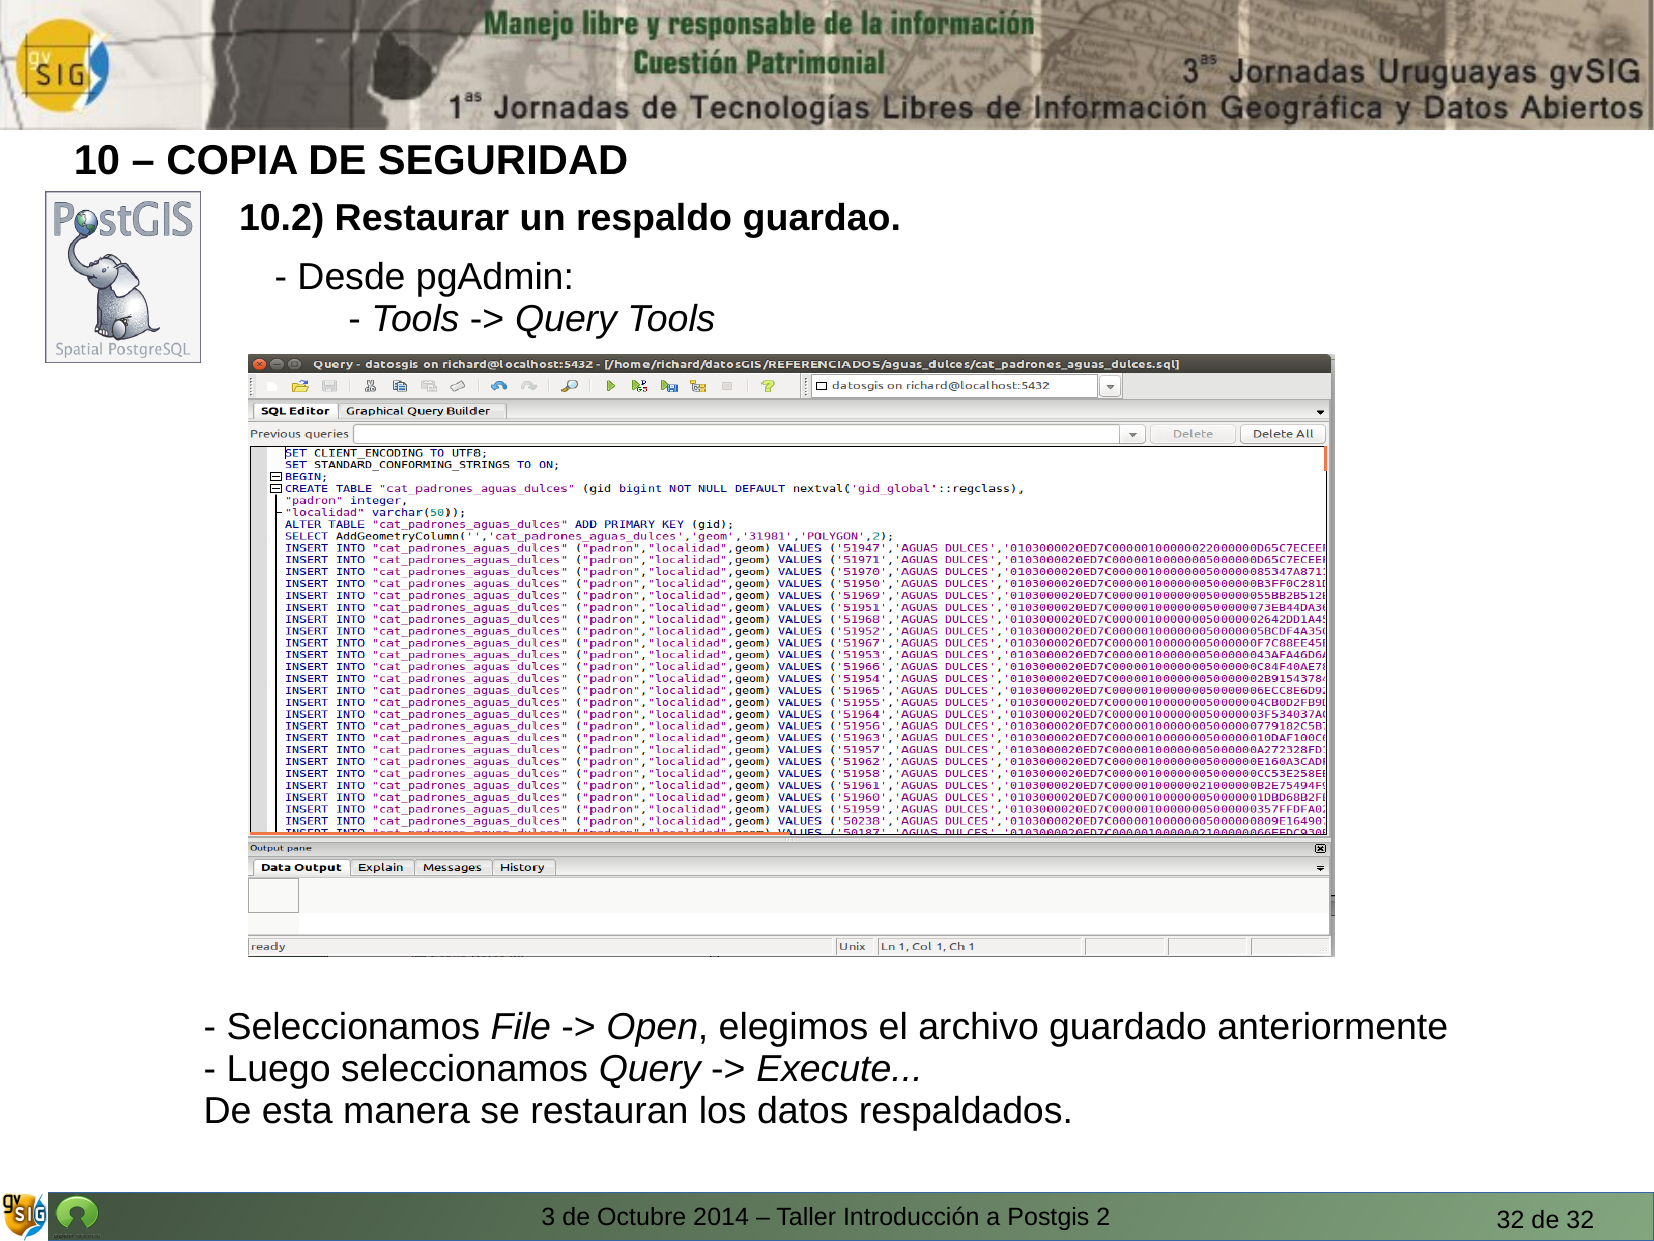

10 – COPIA DE SEGURIDAD
10.2) Restaurar un respaldo guardao.
- Desde pgAdmin:
	- Tools -> Query Tools
- Seleccionamos File -> Open, elegimos el archivo guardado anteriormente
- Luego seleccionamos Query -> Execute...
De esta manera se restauran los datos respaldados.
3 de Octubre 2014 – Taller Introducción a Postgis 2
 de 32